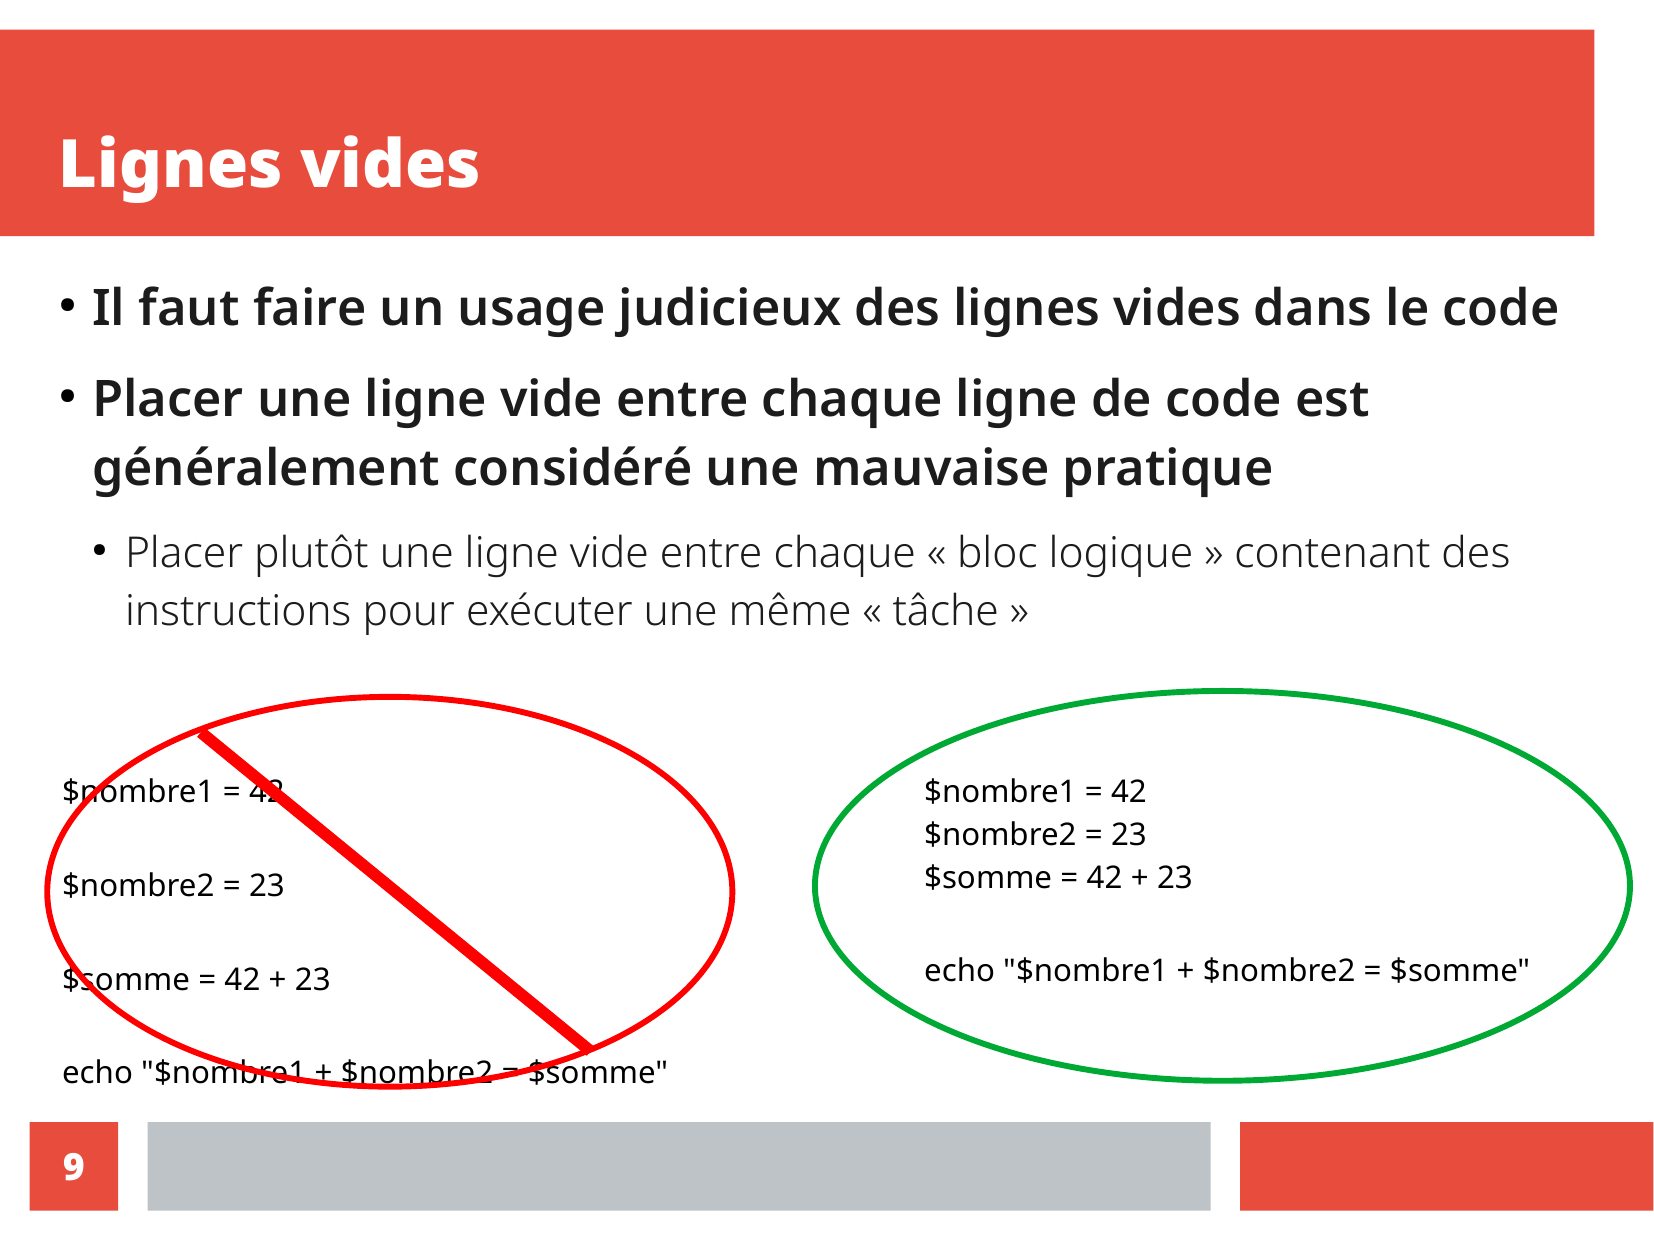

# Lignes vides
Il faut faire un usage judicieux des lignes vides dans le code
Placer une ligne vide entre chaque ligne de code est généralement considéré une mauvaise pratique
Placer plutôt une ligne vide entre chaque « bloc logique » contenant des instructions pour exécuter une même « tâche »
$nombre1 = 42
$nombre2 = 23
$somme = 42 + 23
echo "$nombre1 + $nombre2 = $somme"
$nombre1 = 42
$nombre2 = 23
$somme = 42 + 23
echo "$nombre1 + $nombre2 = $somme"
9